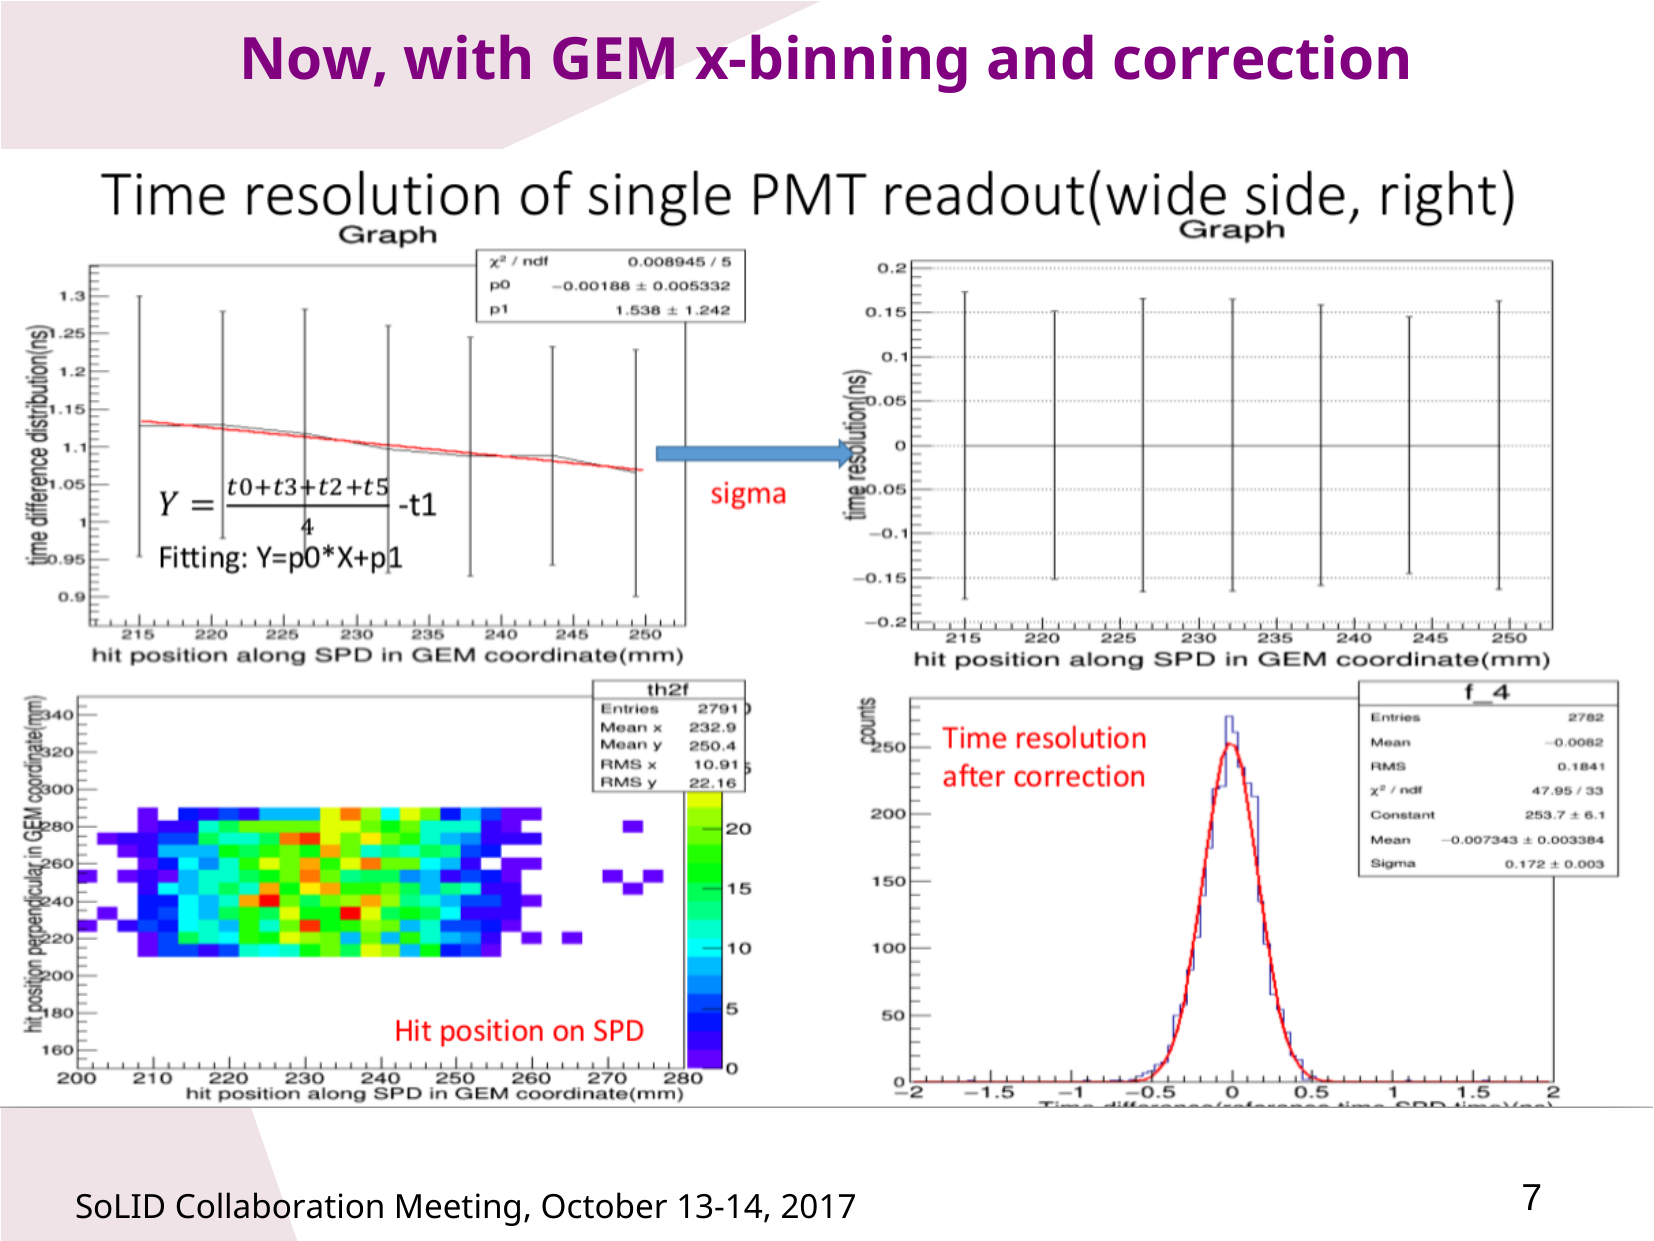

# Now, with GEM x-binning and correction
7